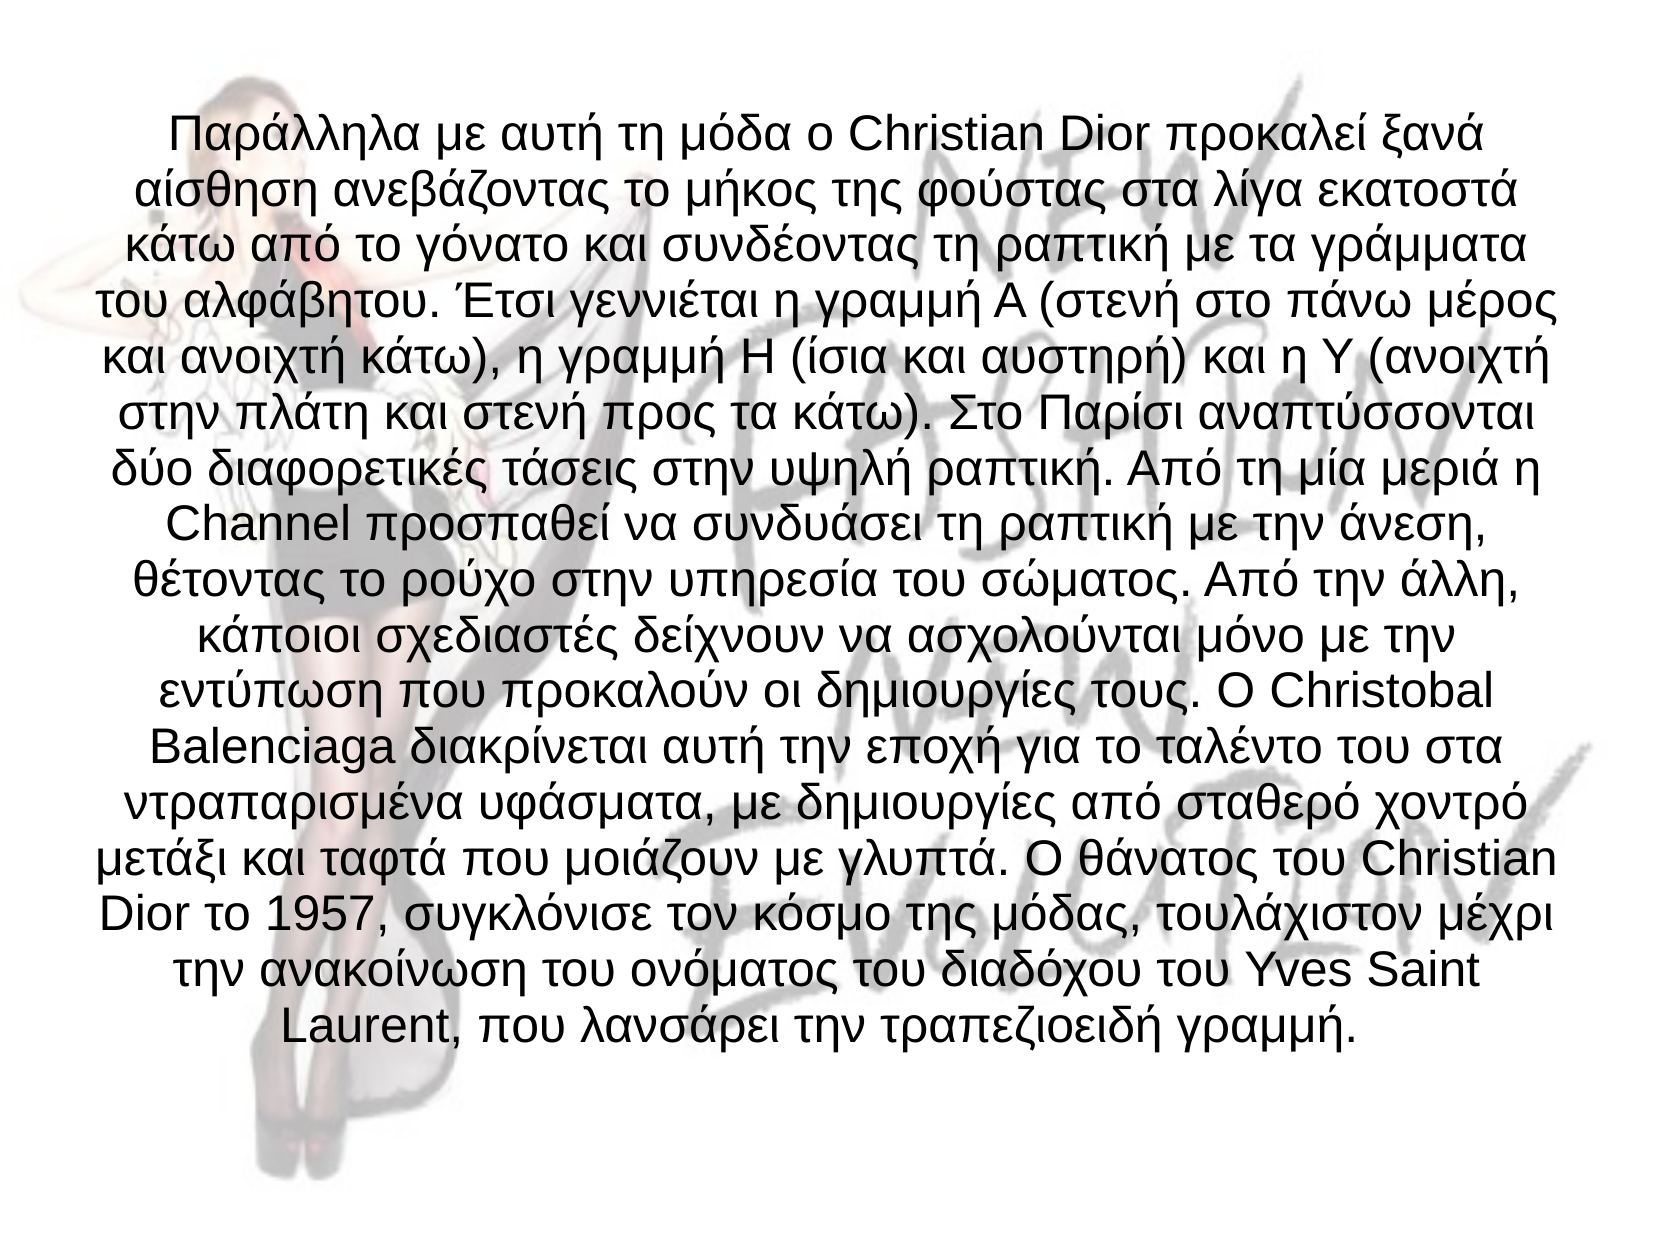

# Παράλληλα με αυτή τη μόδα ο Christian Dior προκαλεί ξανά αίσθηση ανεβάζοντας το μήκος της φούστας στα λίγα εκατοστά κάτω από το γόνατο και συνδέοντας τη ραπτική με τα γράμματα του αλφάβητου. Έτσι γεννιέται η γραμμή Α (στενή στο πάνω μέρος και ανοιχτή κάτω), η γραμμή Η (ίσια και αυστηρή) και η Υ (ανοιχτή στην πλάτη και στενή προς τα κάτω). Στο Παρίσι αναπτύσσονται δύο διαφορετικές τάσεις στην υψηλή ραπτική. Από τη μία μεριά η Channel προσπαθεί να συνδυάσει τη ραπτική με την άνεση, θέτοντας το ρούχο στην υπηρεσία του σώματος. Από την άλλη, κάποιοι σχεδιαστές δείχνουν να ασχολούνται μόνο με την εντύπωση που προκαλούν οι δημιουργίες τους. Ο Christobal Balenciaga διακρίνεται αυτή την εποχή για το ταλέντο του στα ντραπαρισμένα υφάσματα, με δημιουργίες από σταθερό χοντρό μετάξι και ταφτά που μοιάζουν με γλυπτά. Ο θάνατος του Christian Dior το 1957, συγκλόνισε τον κόσμο της μόδας, τουλάχιστον μέχρι την ανακοίνωση του ονόματος του διαδόχου του Yves Saint Laurent, που λανσάρει την τραπεζιοειδή γραμμή.